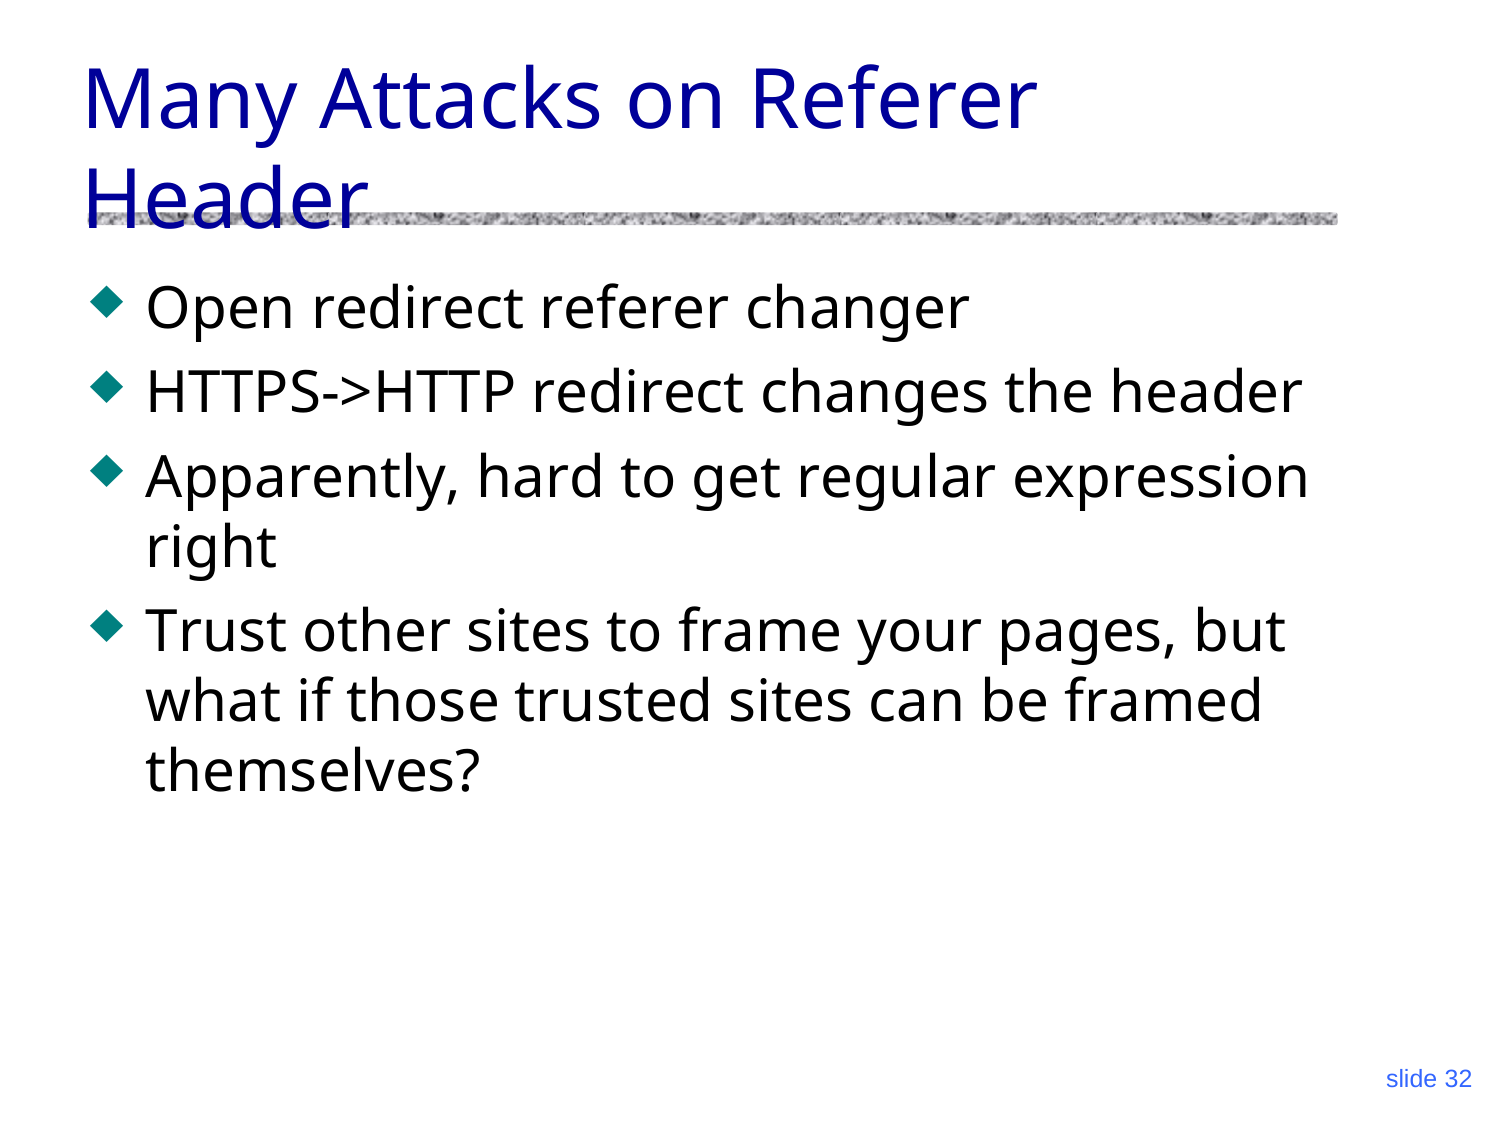

Many Attacks on Referer Header
Open redirect referer changer
HTTPS->HTTP redirect changes the header
Apparently, hard to get regular expression right
Trust other sites to frame your pages, but what if those trusted sites can be framed themselves?
slide